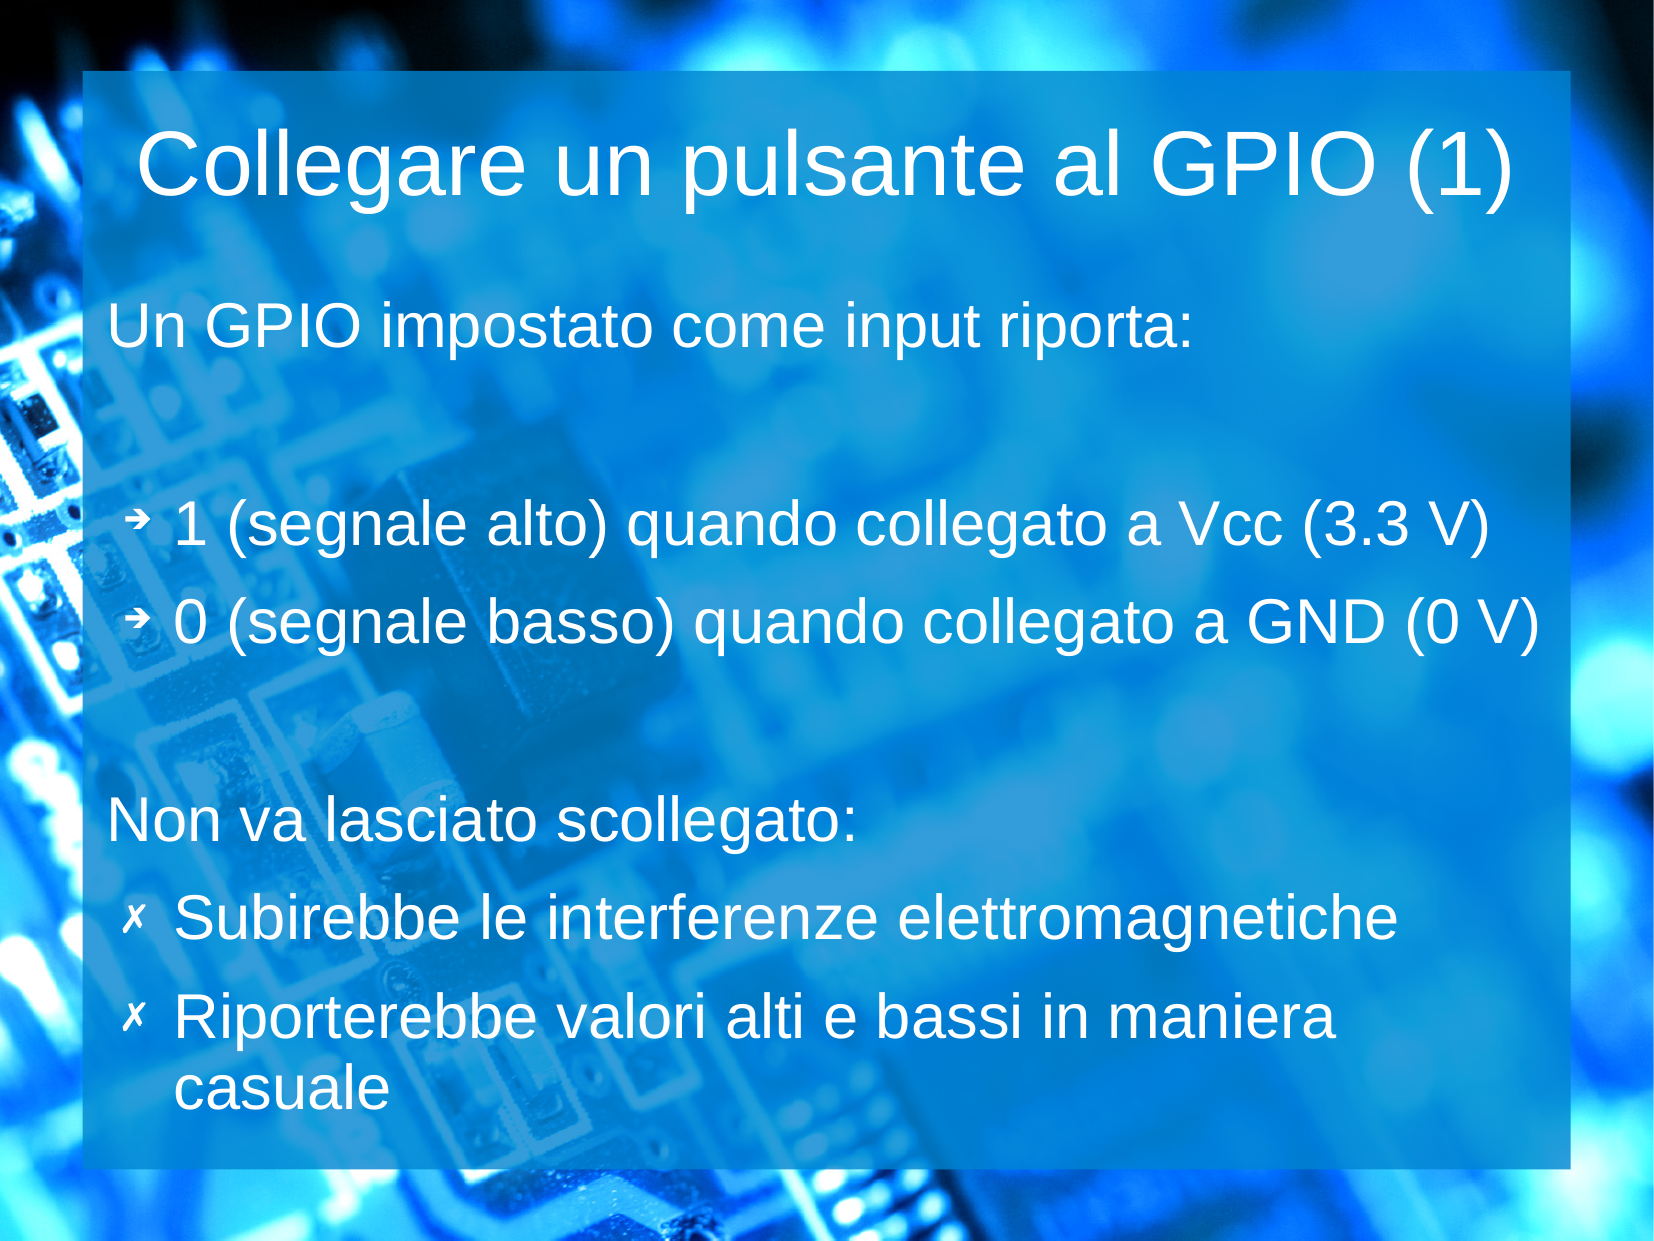

# Collegare un pulsante al GPIO (1)
Un GPIO impostato come input riporta:
1 (segnale alto) quando collegato a Vcc (3.3 V)
0 (segnale basso) quando collegato a GND (0 V)
Non va lasciato scollegato:
Subirebbe le interferenze elettromagnetiche
Riporterebbe valori alti e bassi in maniera casuale